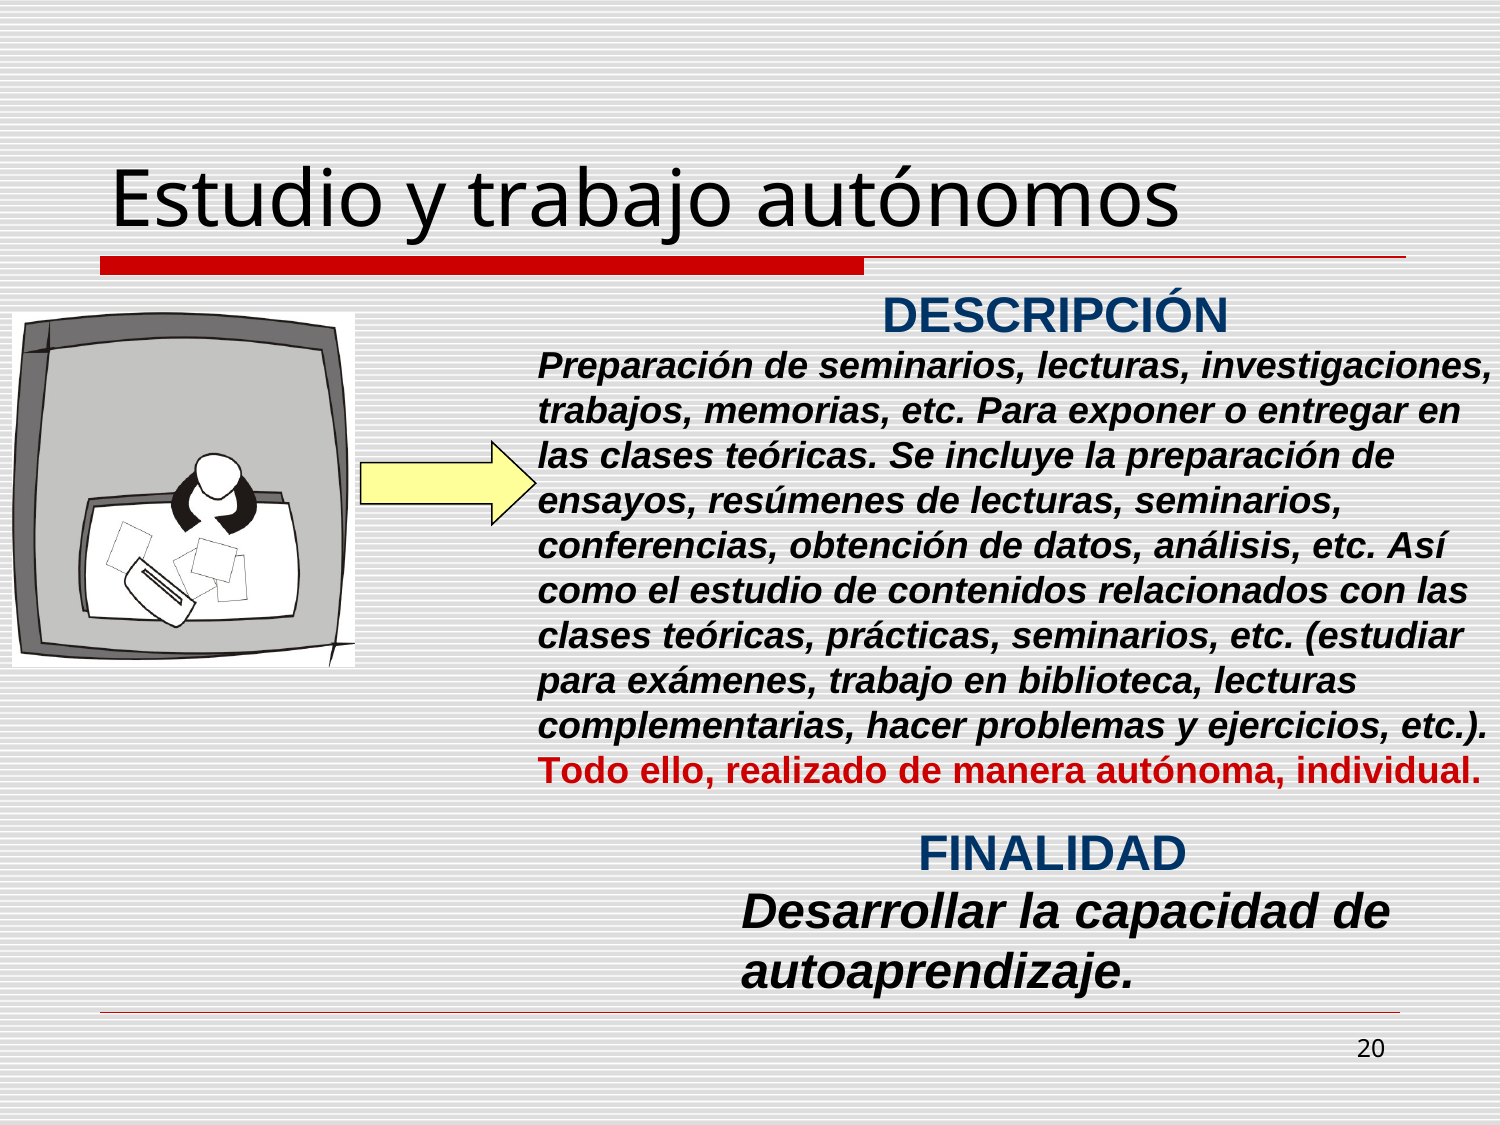

# Estudio y trabajo autónomos
DESCRIPCIÓN
Preparación de seminarios, lecturas, investigaciones, trabajos, memorias, etc. Para exponer o entregar en las clases teóricas. Se incluye la preparación de ensayos, resúmenes de lecturas, seminarios, conferencias, obtención de datos, análisis, etc. Así como el estudio de contenidos relacionados con las clases teóricas, prácticas, seminarios, etc. (estudiar para exámenes, trabajo en biblioteca, lecturas complementarias, hacer problemas y ejercicios, etc.). Todo ello, realizado de manera autónoma, individual.
FINALIDAD
Desarrollar la capacidad de autoaprendizaje.